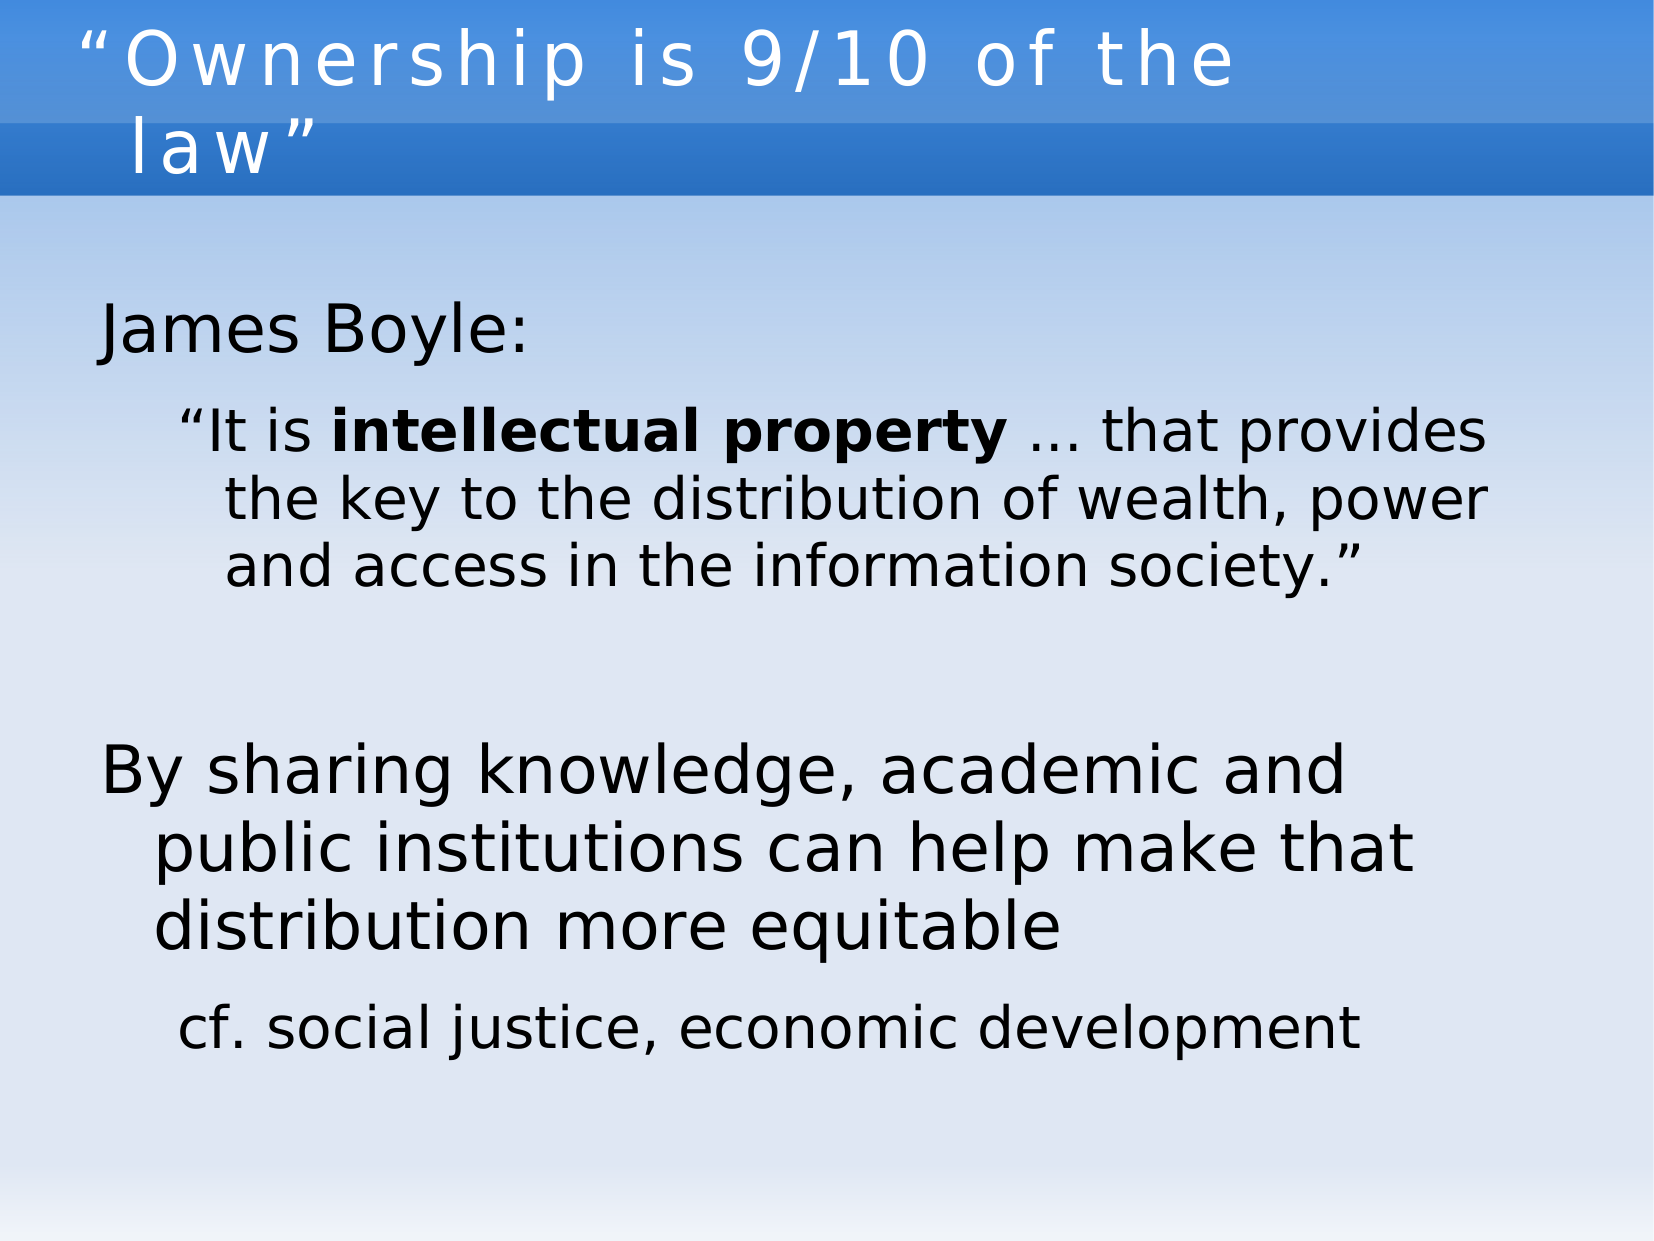

# “Ownership is 9/10 of the law”
James Boyle:
“It is intellectual property ... that provides the key to the distribution of wealth, power and access in the information society.”
By sharing knowledge, academic and public institutions can help make that distribution more equitable
cf. social justice, economic development